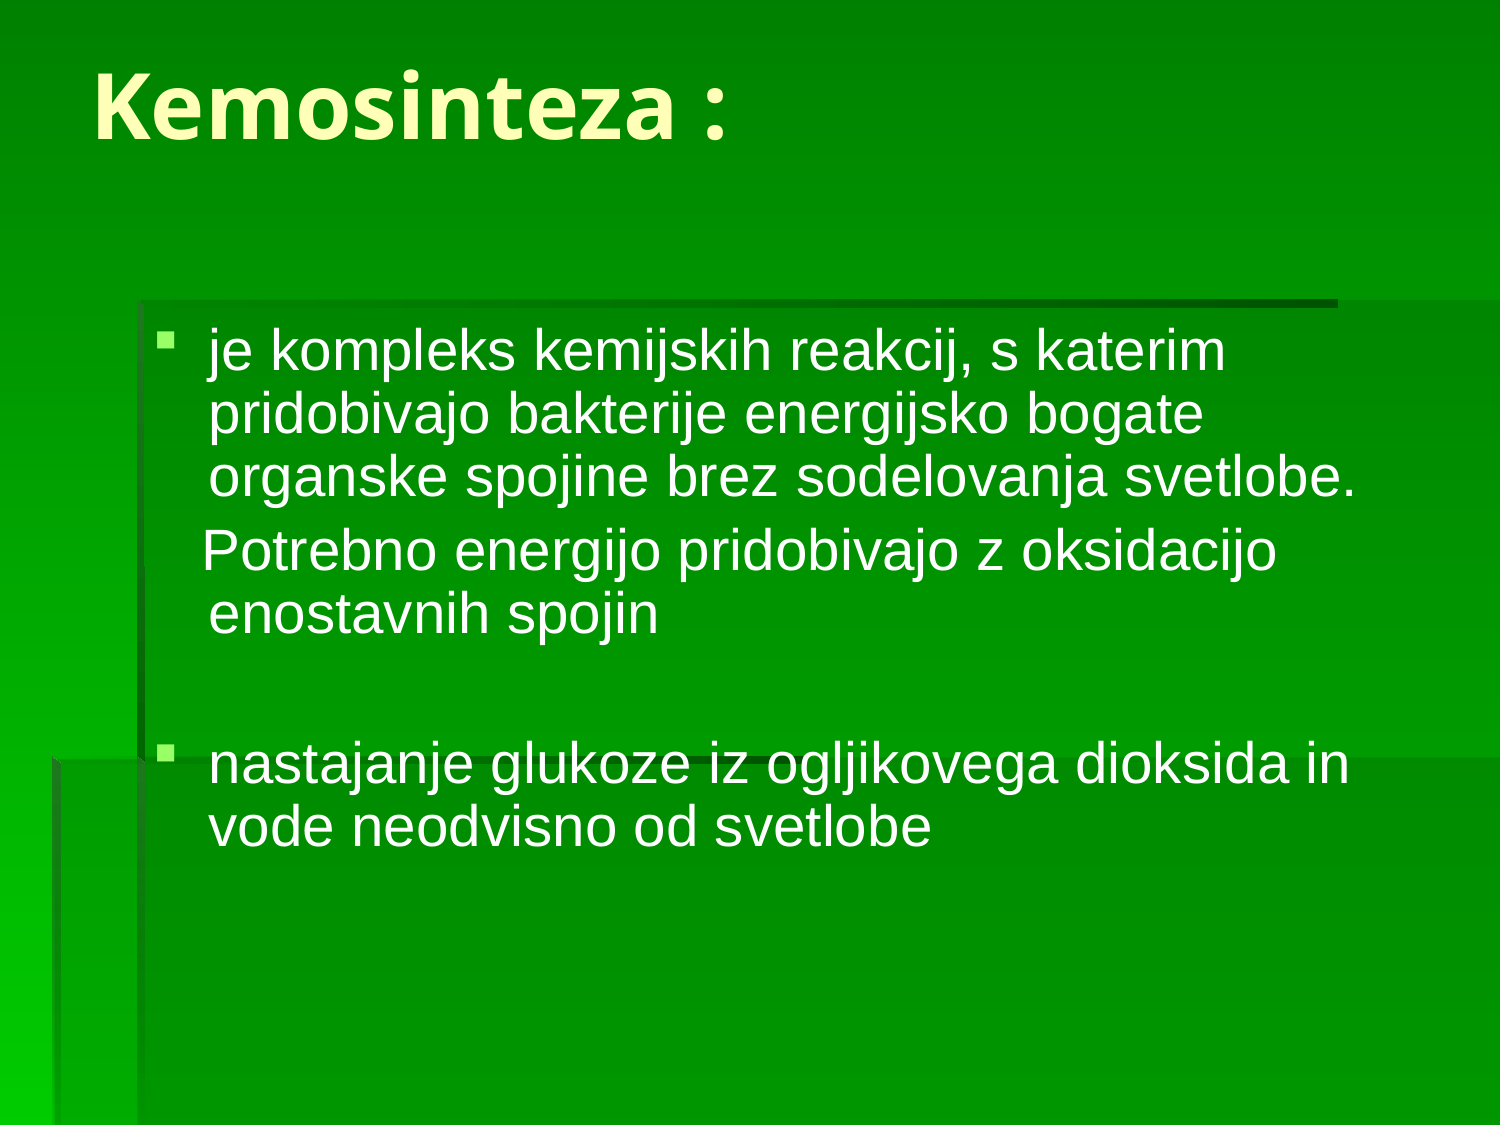

# Kemosinteza :
je kompleks kemijskih reakcij, s katerim pridobivajo bakterije energijsko bogate organske spojine brez sodelovanja svetlobe.
 Potrebno energijo pridobivajo z oksidacijo enostavnih spojin
nastajanje glukoze iz ogljikovega dioksida in vode neodvisno od svetlobe